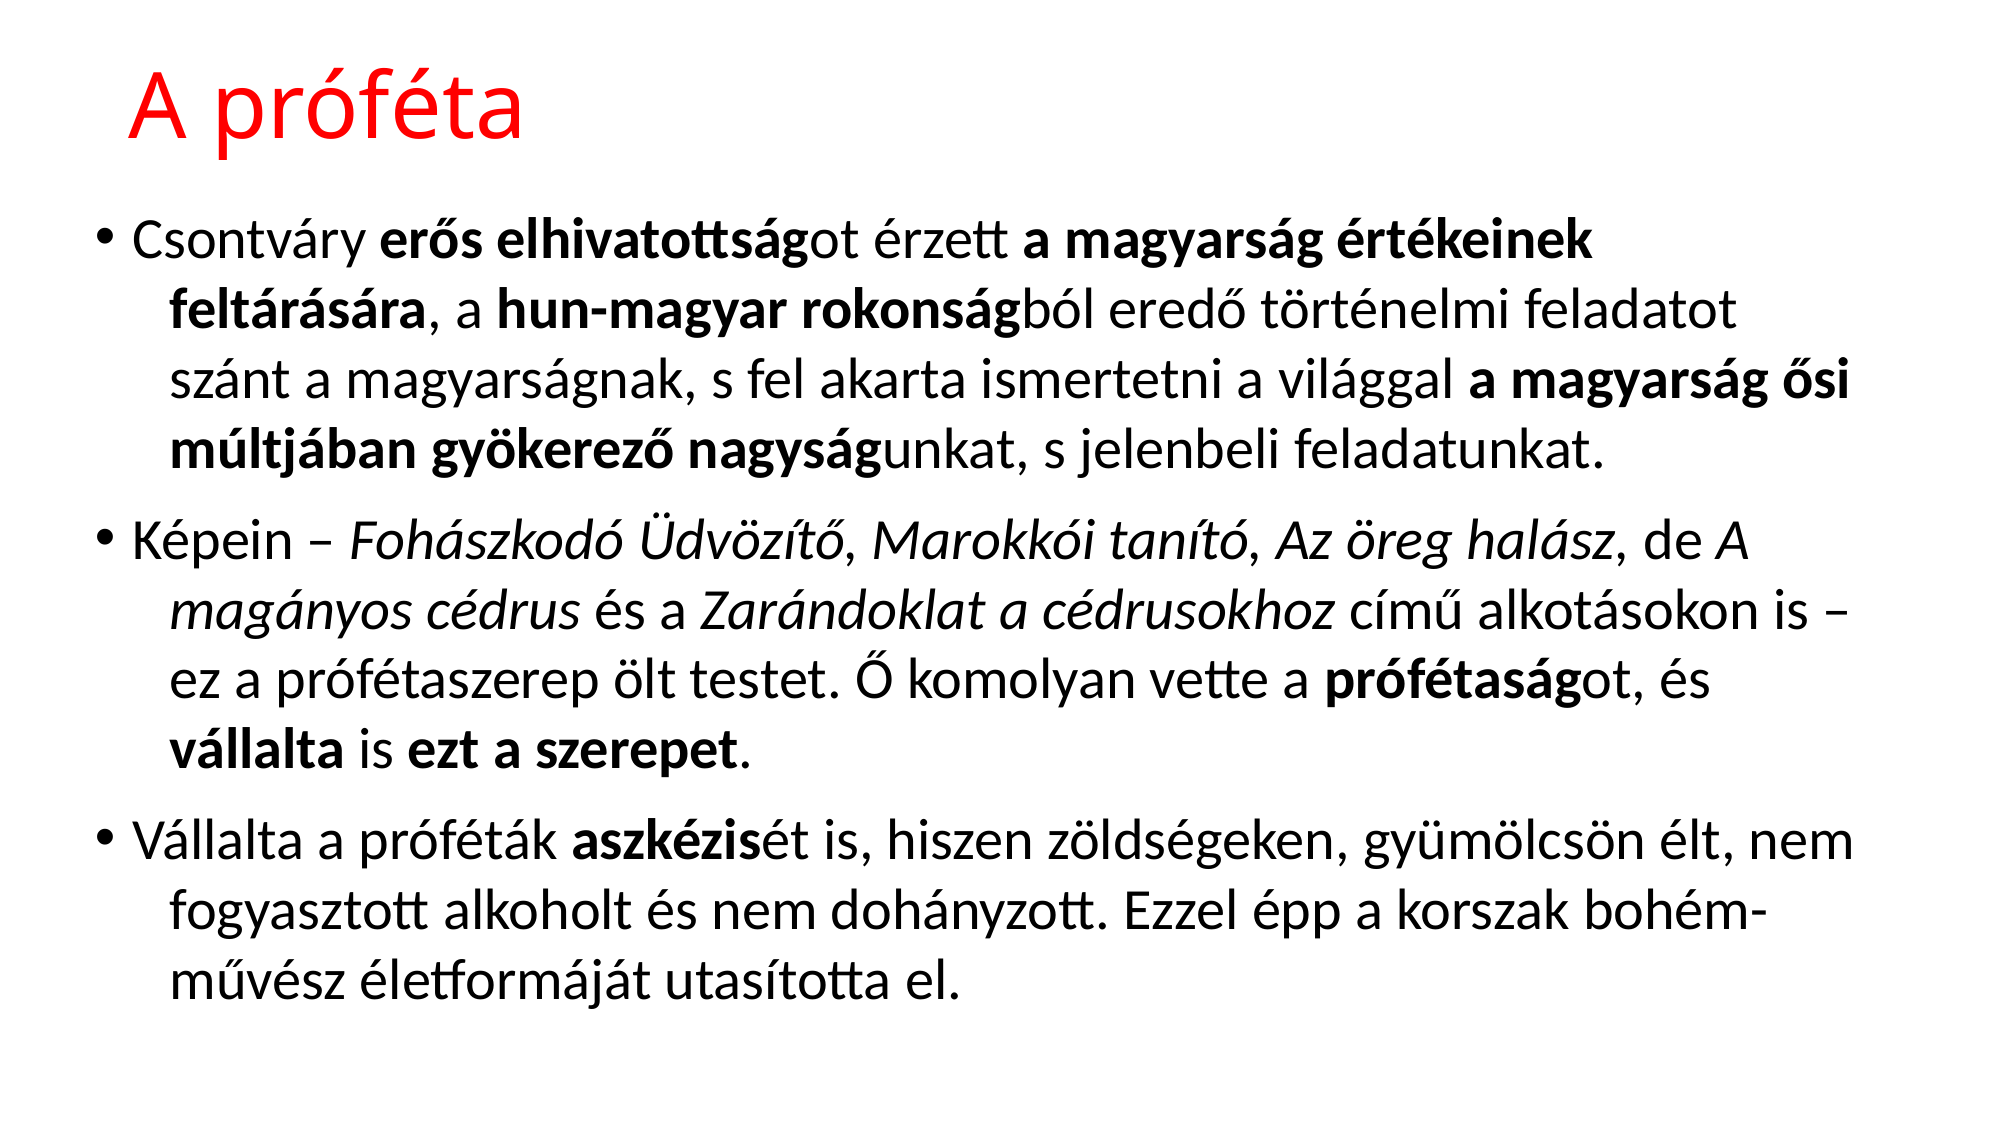

# A próféta
Csontváry erős elhivatottságot érzett a magyarság értékeinek feltárására, a hun-magyar rokonságból eredő történelmi feladatot szánt a magyarságnak, s fel akarta ismertetni a világgal a magyarság ősi múltjában gyökerező nagyságunkat, s jelenbeli feladatunkat.
Képein – Fohászkodó Üdvözítő, Marokkói tanító, Az öreg halász, de A magányos cédrus és a Zarándoklat a cédrusokhoz című alkotásokon is – ez a prófétaszerep ölt testet. Ő komolyan vette a prófétaságot, és vállalta is ezt a szerepet.
Vállalta a próféták aszkézisét is, hiszen zöldségeken, gyümölcsön élt, nem fogyasztott alkoholt és nem dohányzott. Ezzel épp a korszak bohém-művész életformáját utasította el.